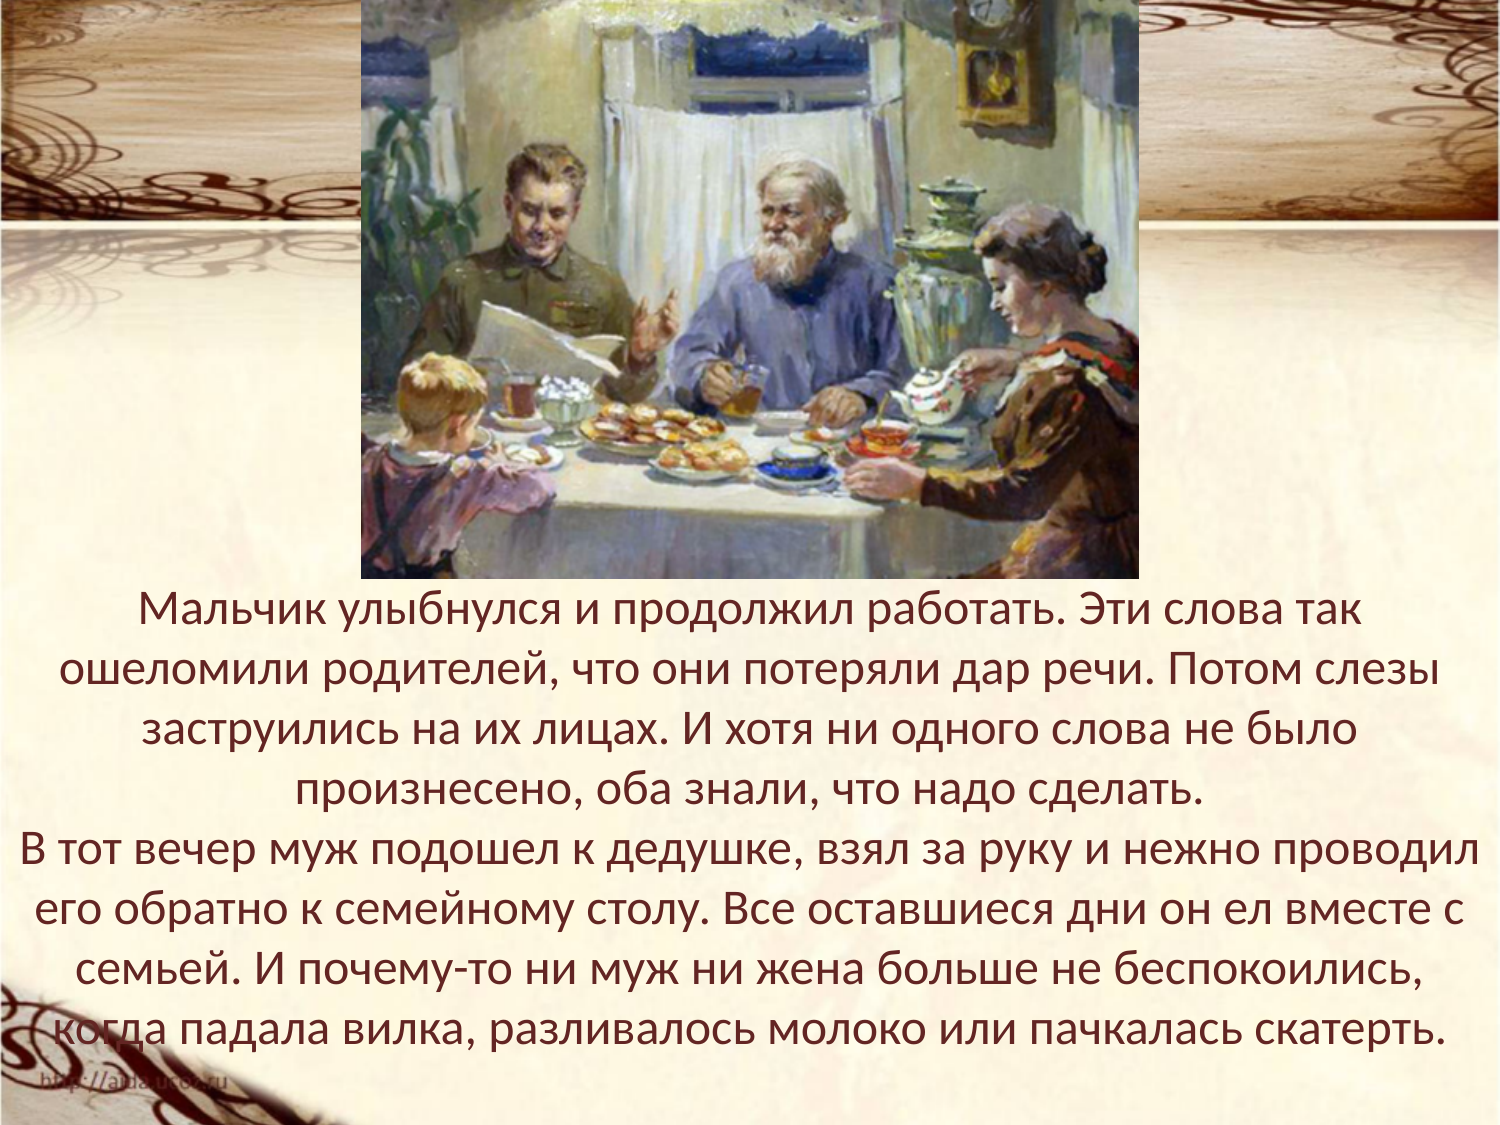

#
Мальчик улыбнулся и продолжил работать. Эти слова так ошеломили родителей, что они потеряли дар речи. Потом слезы заструились на их лицах. И хотя ни одного слова не было произнесено, оба знали, что надо сделать.
В тот вечер муж подошел к дедушке, взял за руку и нежно проводил его обратно к семейному столу. Все оставшиеся дни он ел вместе с семьей. И почему-то ни муж ни жена больше не беспокоились, когда падала вилка, разливалось молоко или пачкалась скатерть.